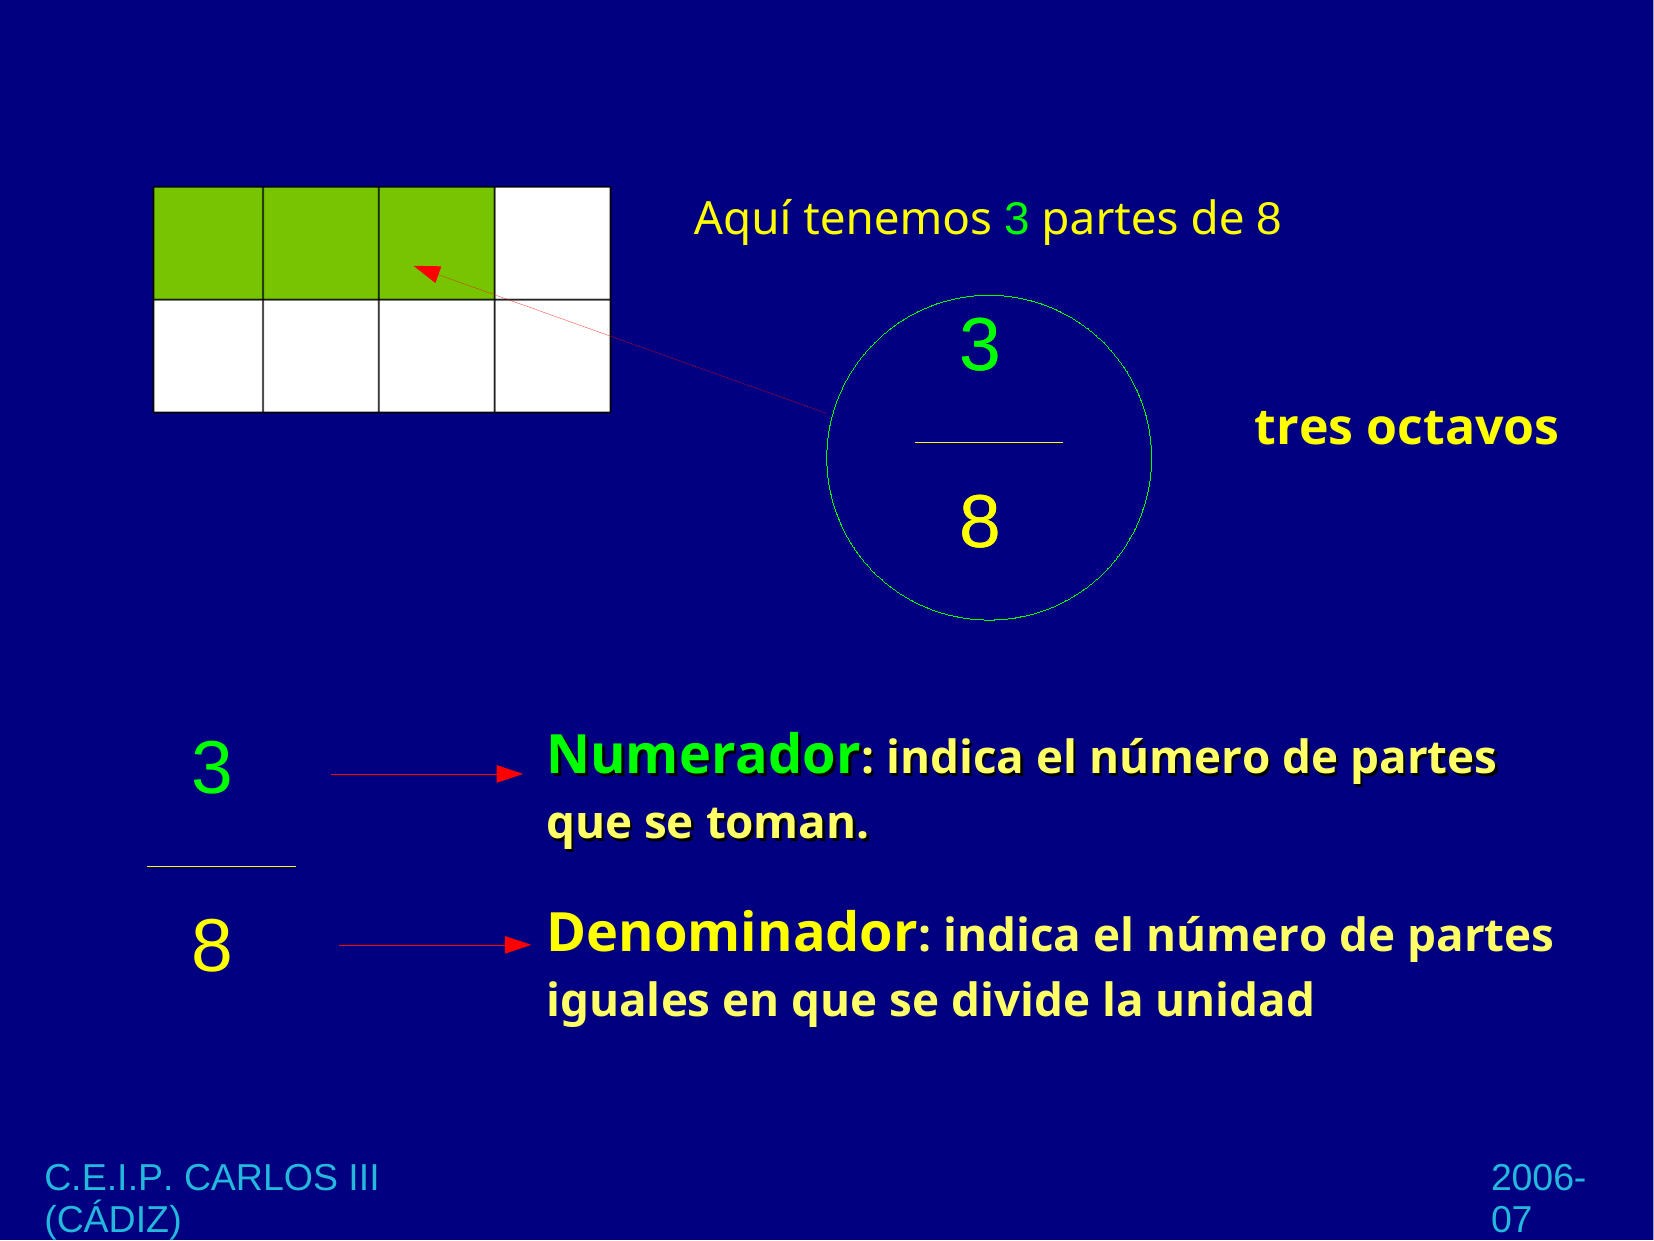

Aquí tenemos 3 partes de 8
3
3
tres octavos
8
8
Numerador: indica el número de partes que se toman.
3
Denominador: indica el número de partes iguales en que se divide la unidad
8
C.E.I.P. CARLOS III (CÁDIZ)
2006-07